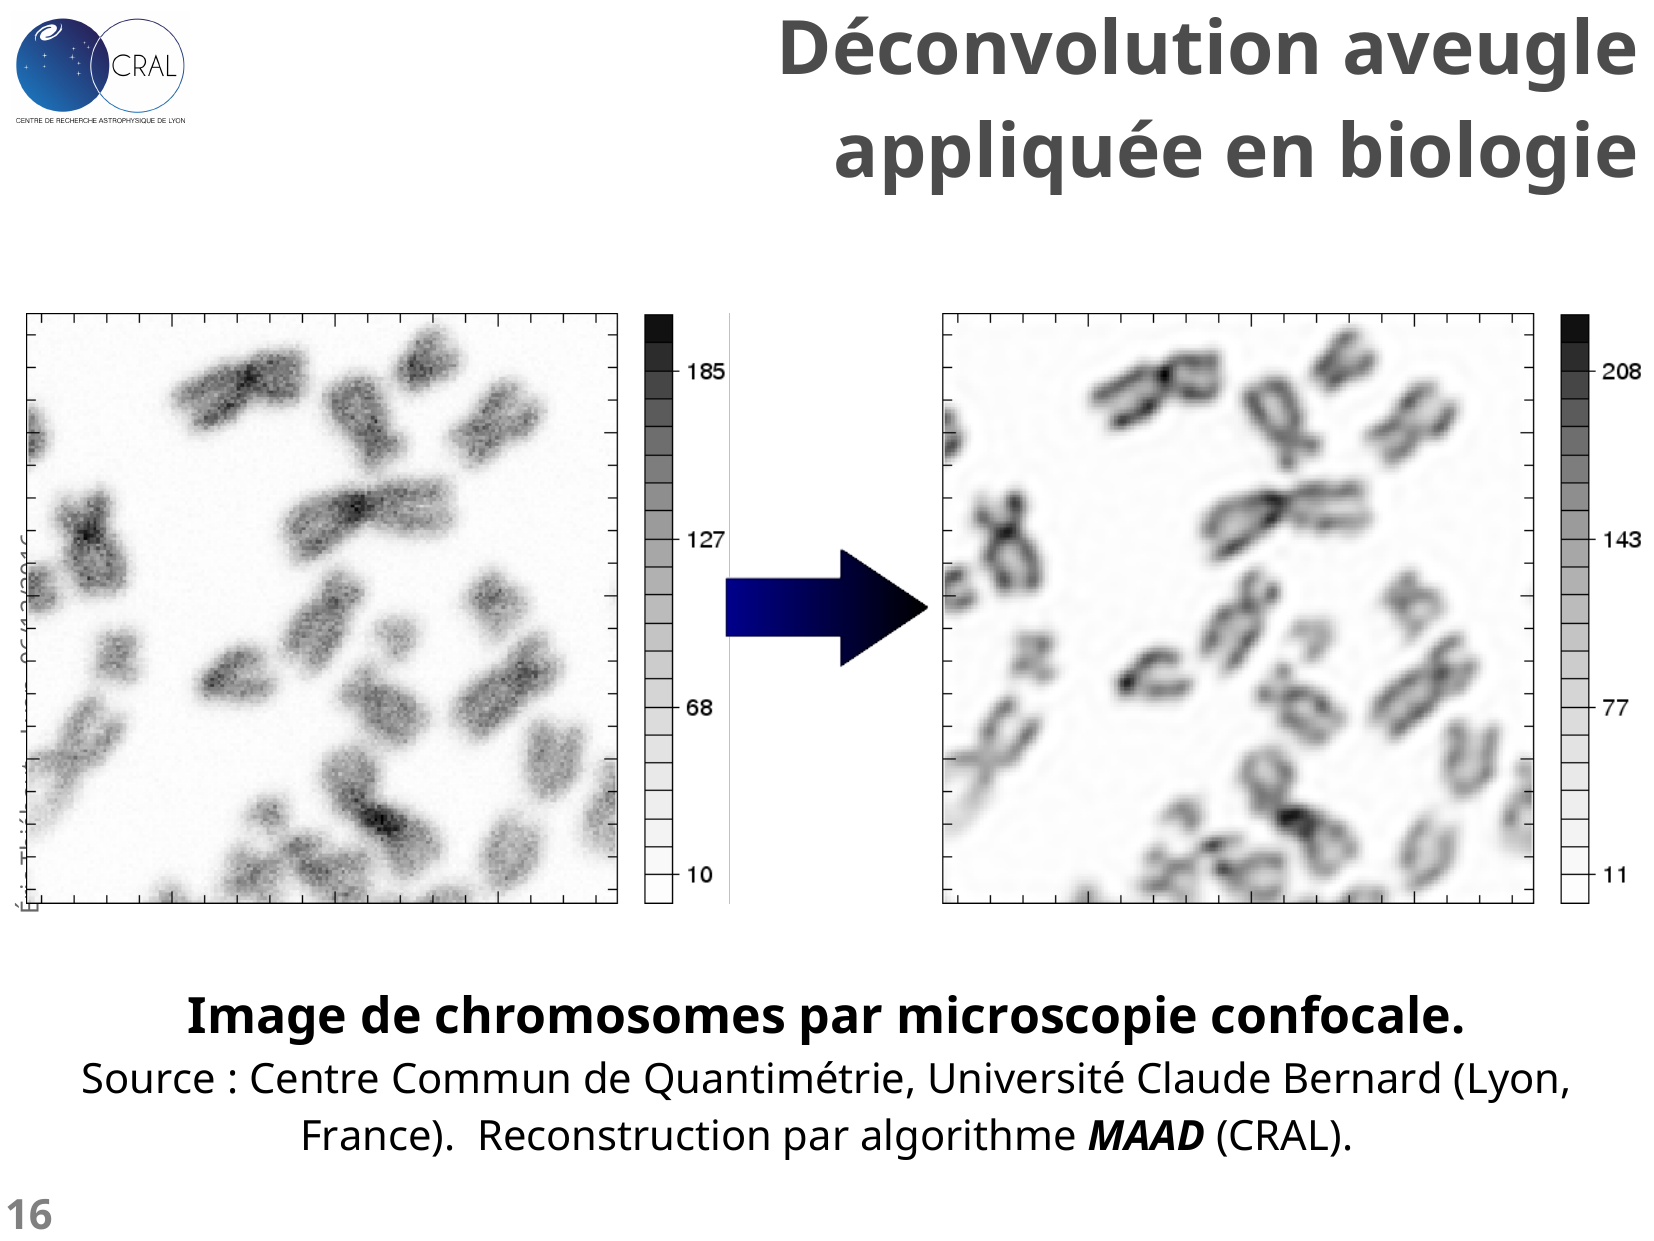

# Déconvolution aveugle appliquée en biologie
Image de chromosomes par microscopie confocale.
Source : Centre Commun de Quantimétrie, Université Claude Bernard (Lyon, France). Reconstruction par algorithme MAAD (CRAL).
16